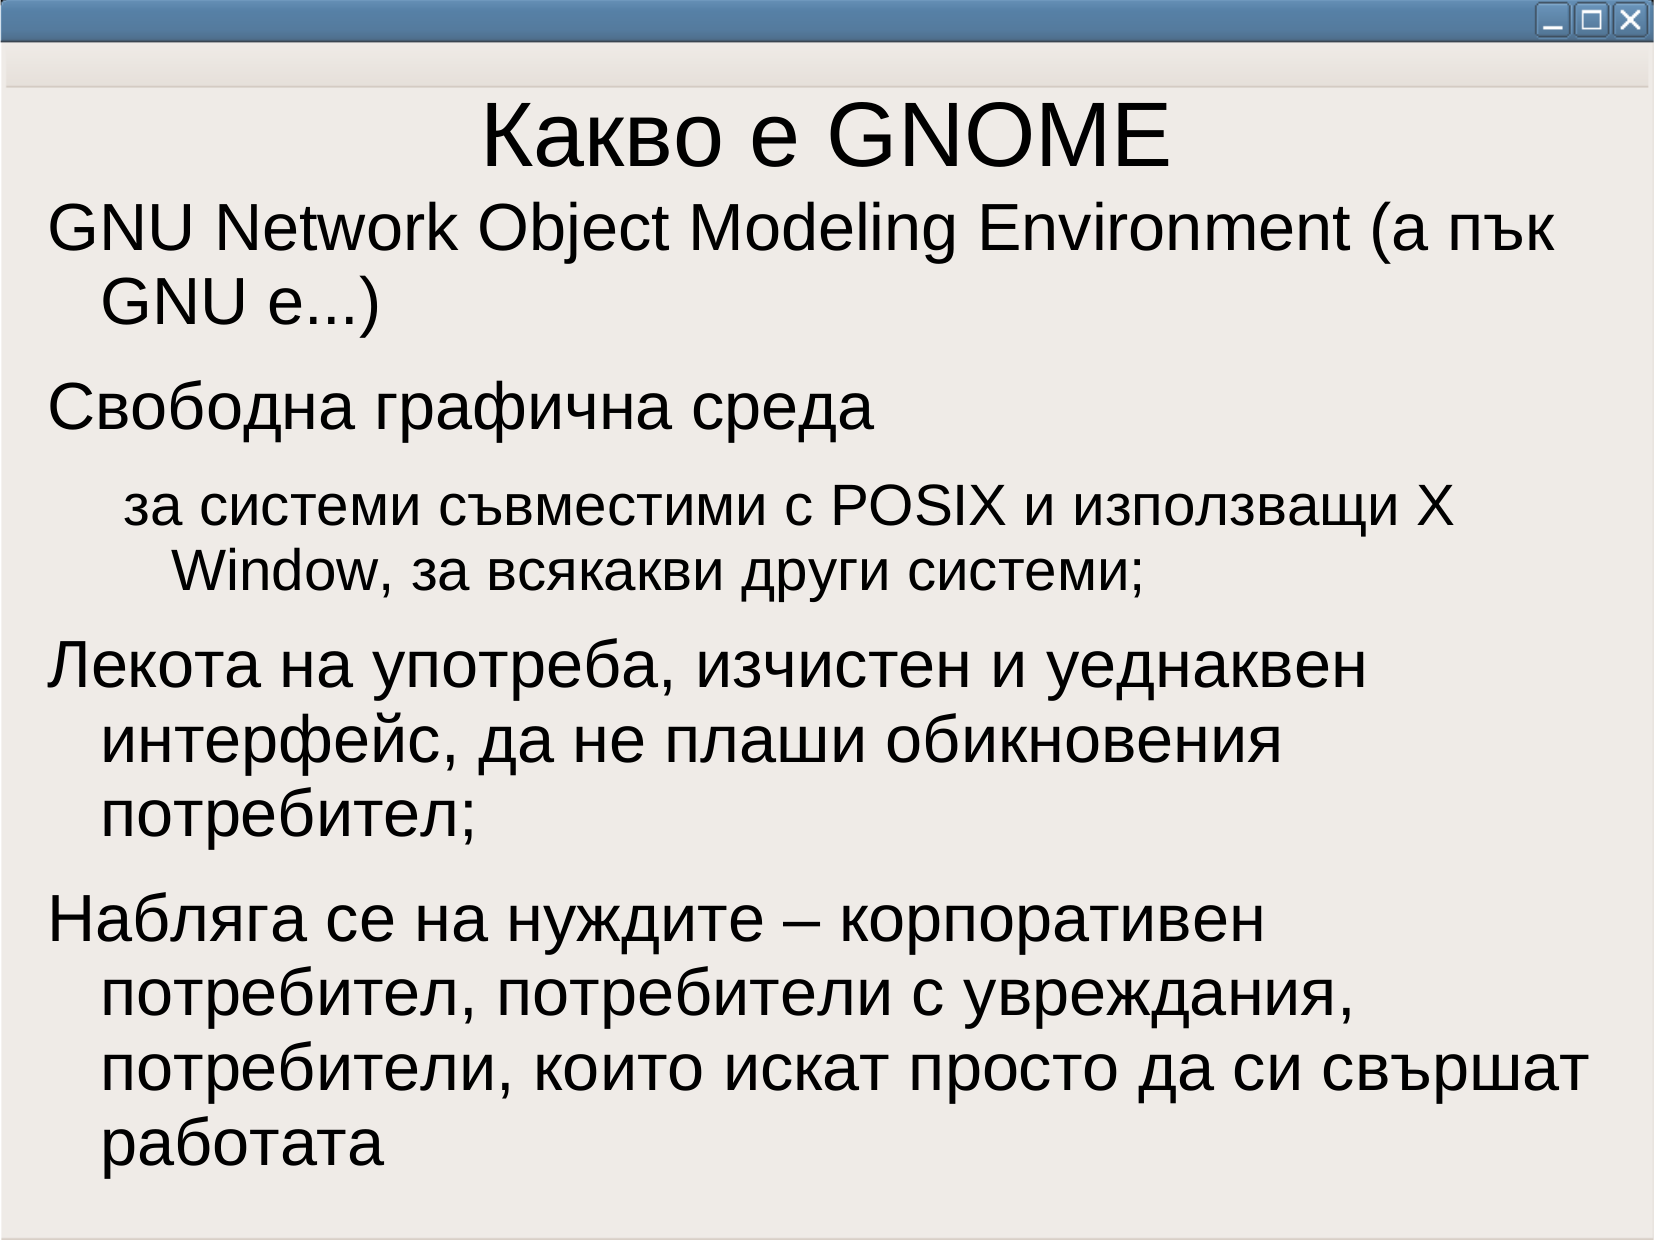

# Какво е GNOME
GNU Network Object Modeling Environment (а пък GNU е...)
Свободна графична среда
за системи съвместими с POSIX и използващи X Window, за всякакви други системи;
Лекота на употреба, изчистен и уеднаквен интерфейс, да не плаши обикновения потребител;
Набляга се на нуждите – корпоративен потребител, потребители с увреждания, потребители, които искат просто да си свършат работата